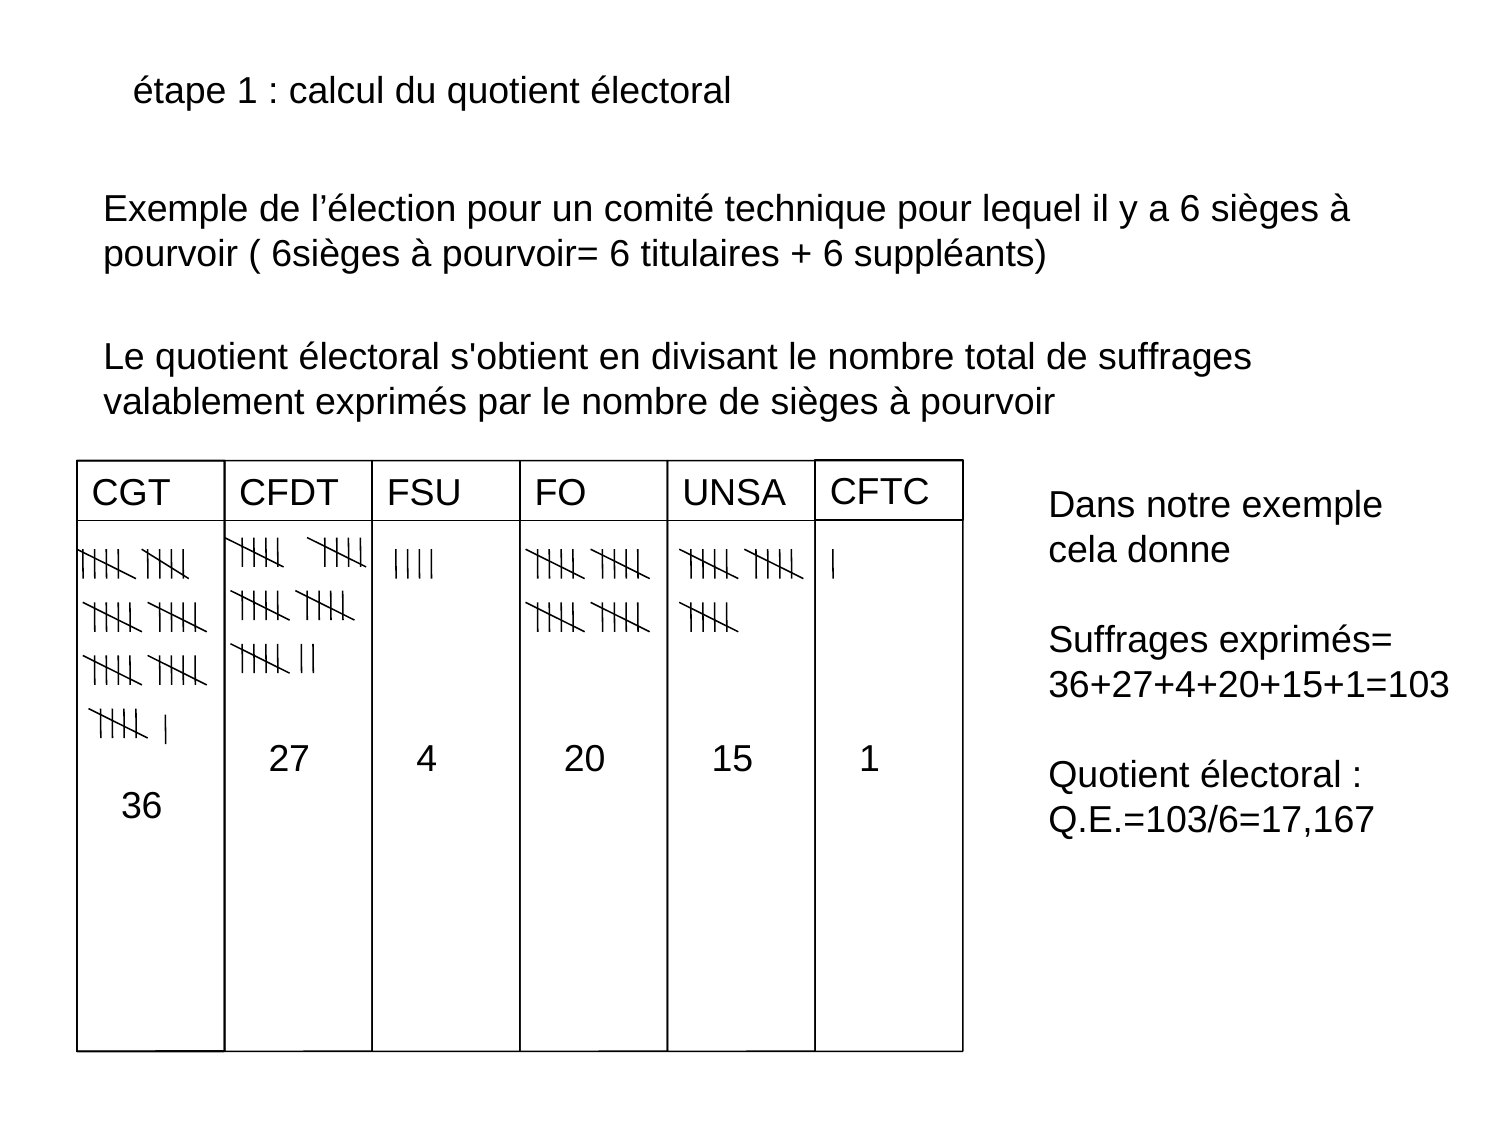

étape 1 : calcul du quotient électoral
Exemple de l’élection pour un comité technique pour lequel il y a 6 sièges à pourvoir ( 6sièges à pourvoir= 6 titulaires + 6 suppléants)
Le quotient électoral s'obtient en divisant le nombre total de suffrages valablement exprimés par le nombre de sièges à pourvoir
CFTC
CGT
CFDT
FSU
FO
UNSA
Dans notre exemple cela donne
Suffrages exprimés=
36+27+4+20+15+1=103
Quotient électoral :
Q.E.=103/6=17,167
27
4
20
15
1
36